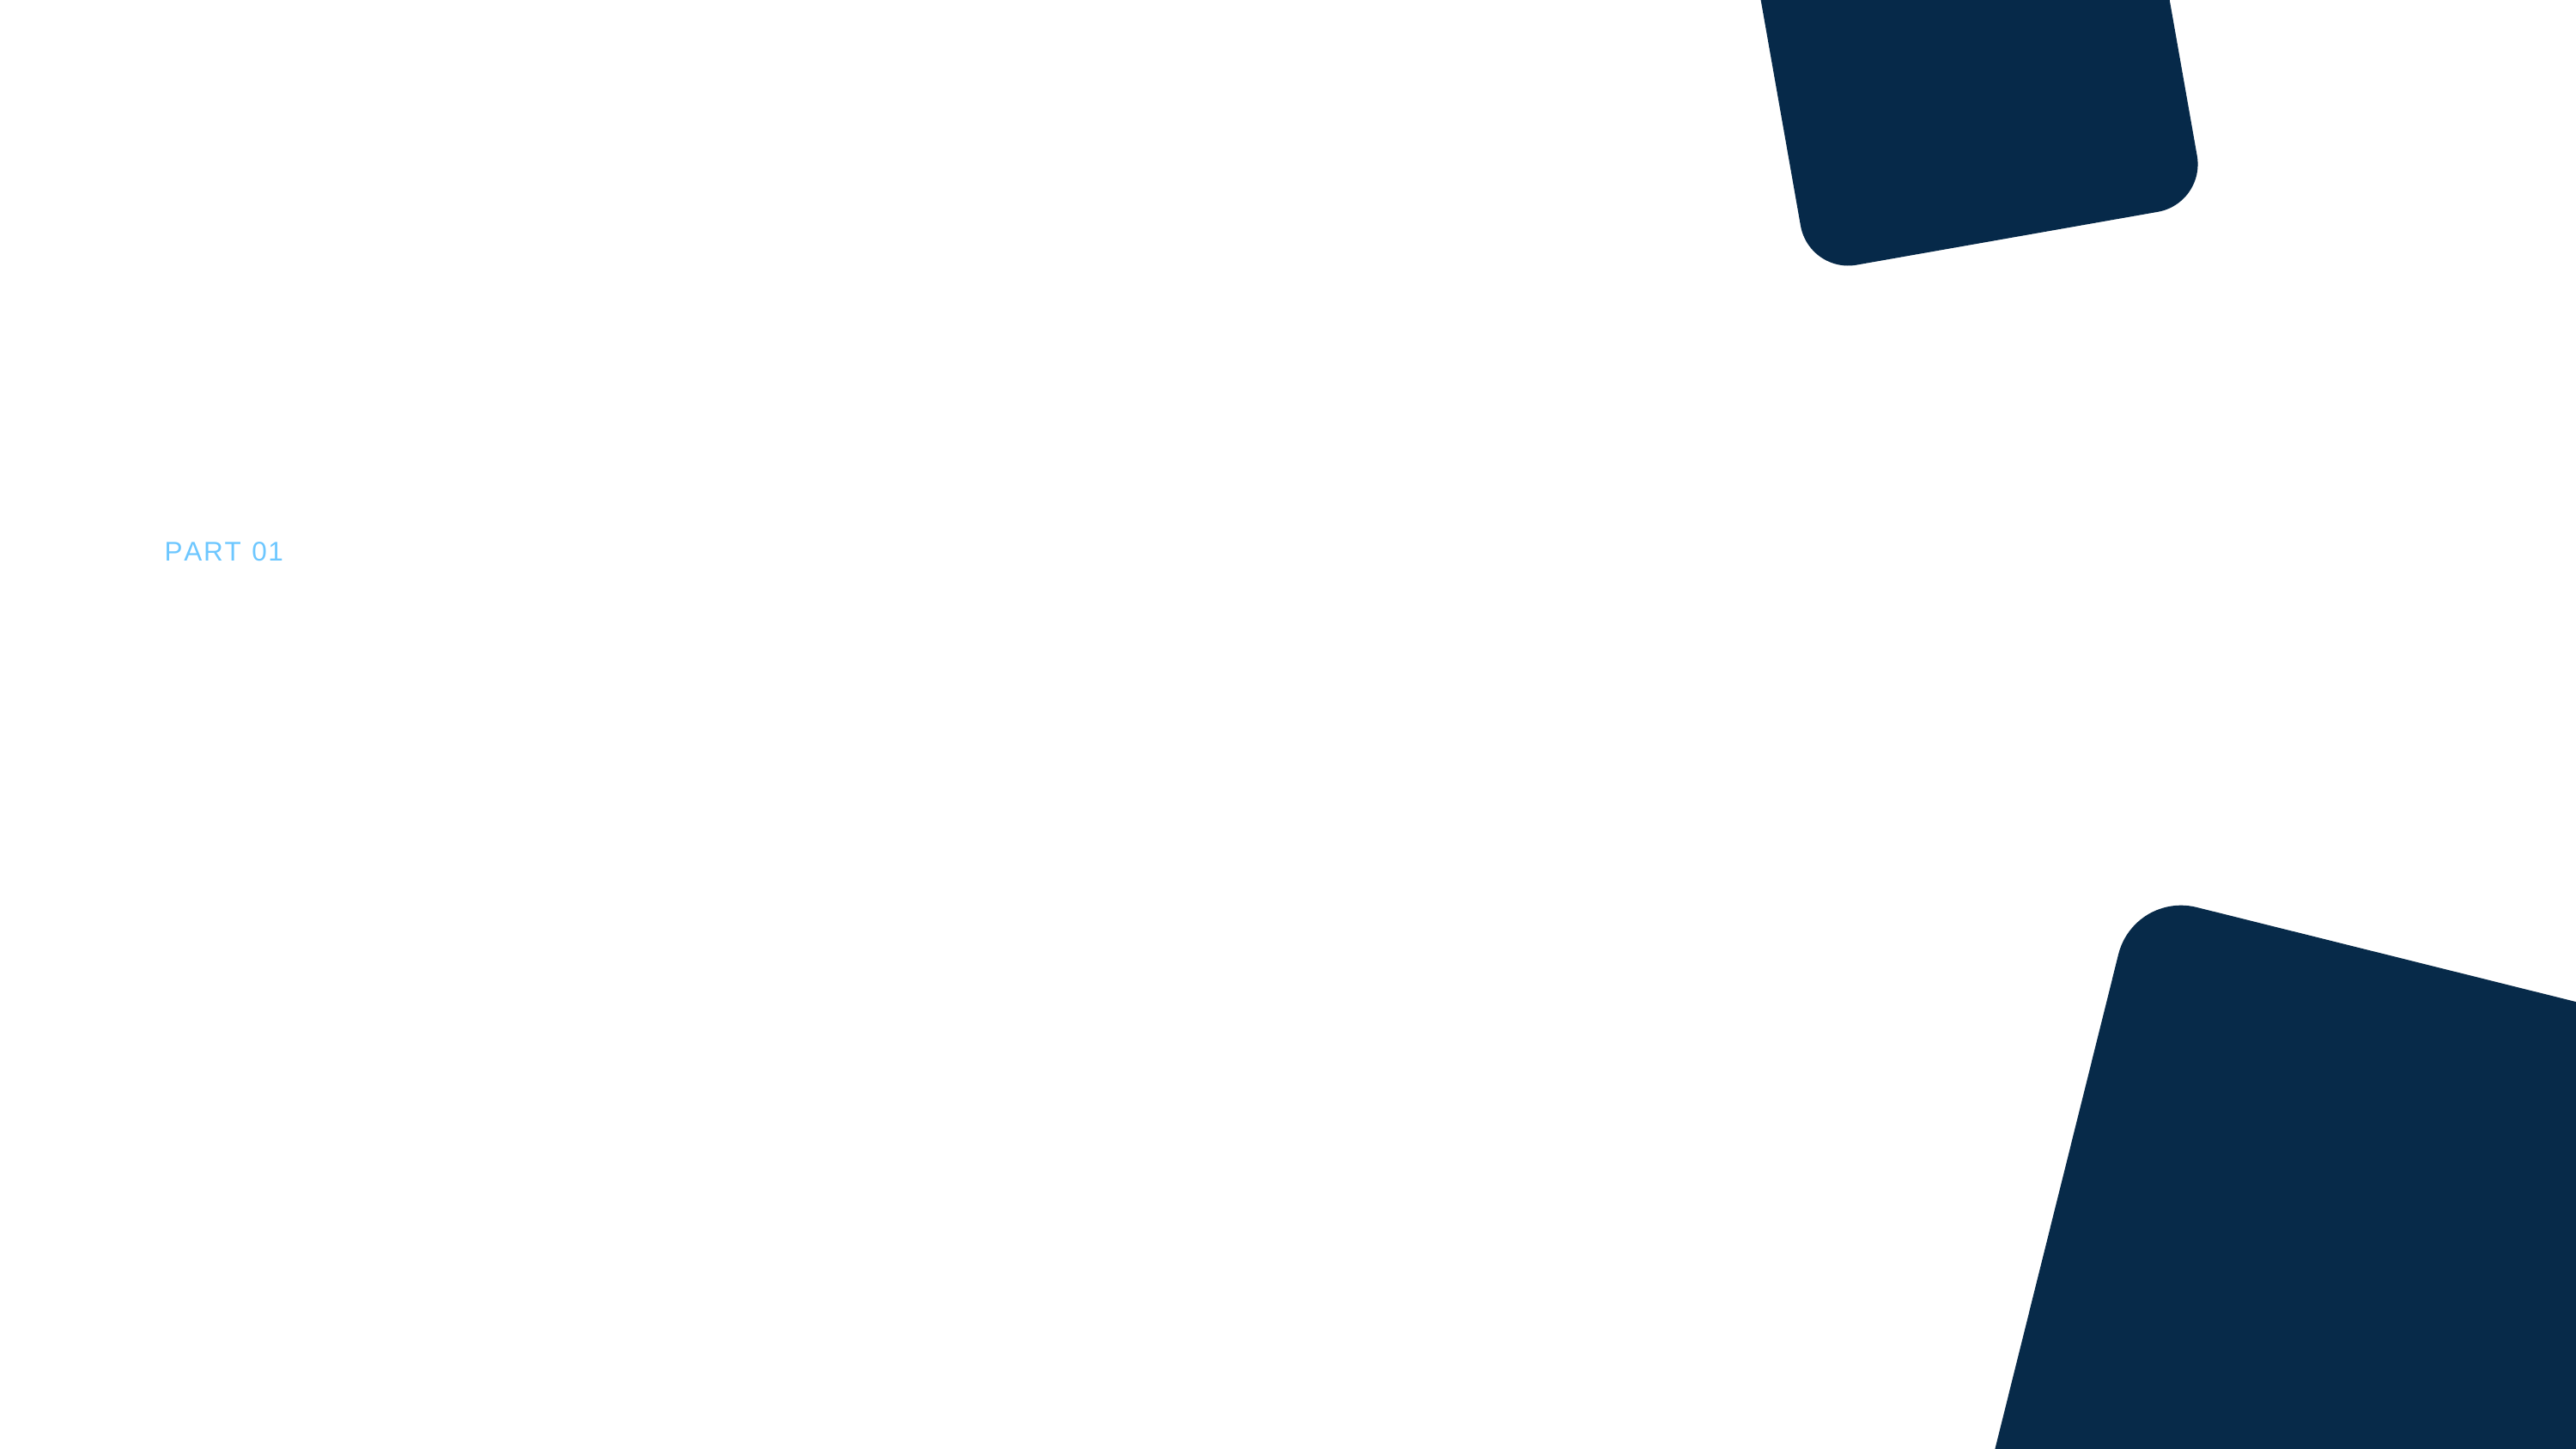

PART 01
Why grant payments are different.